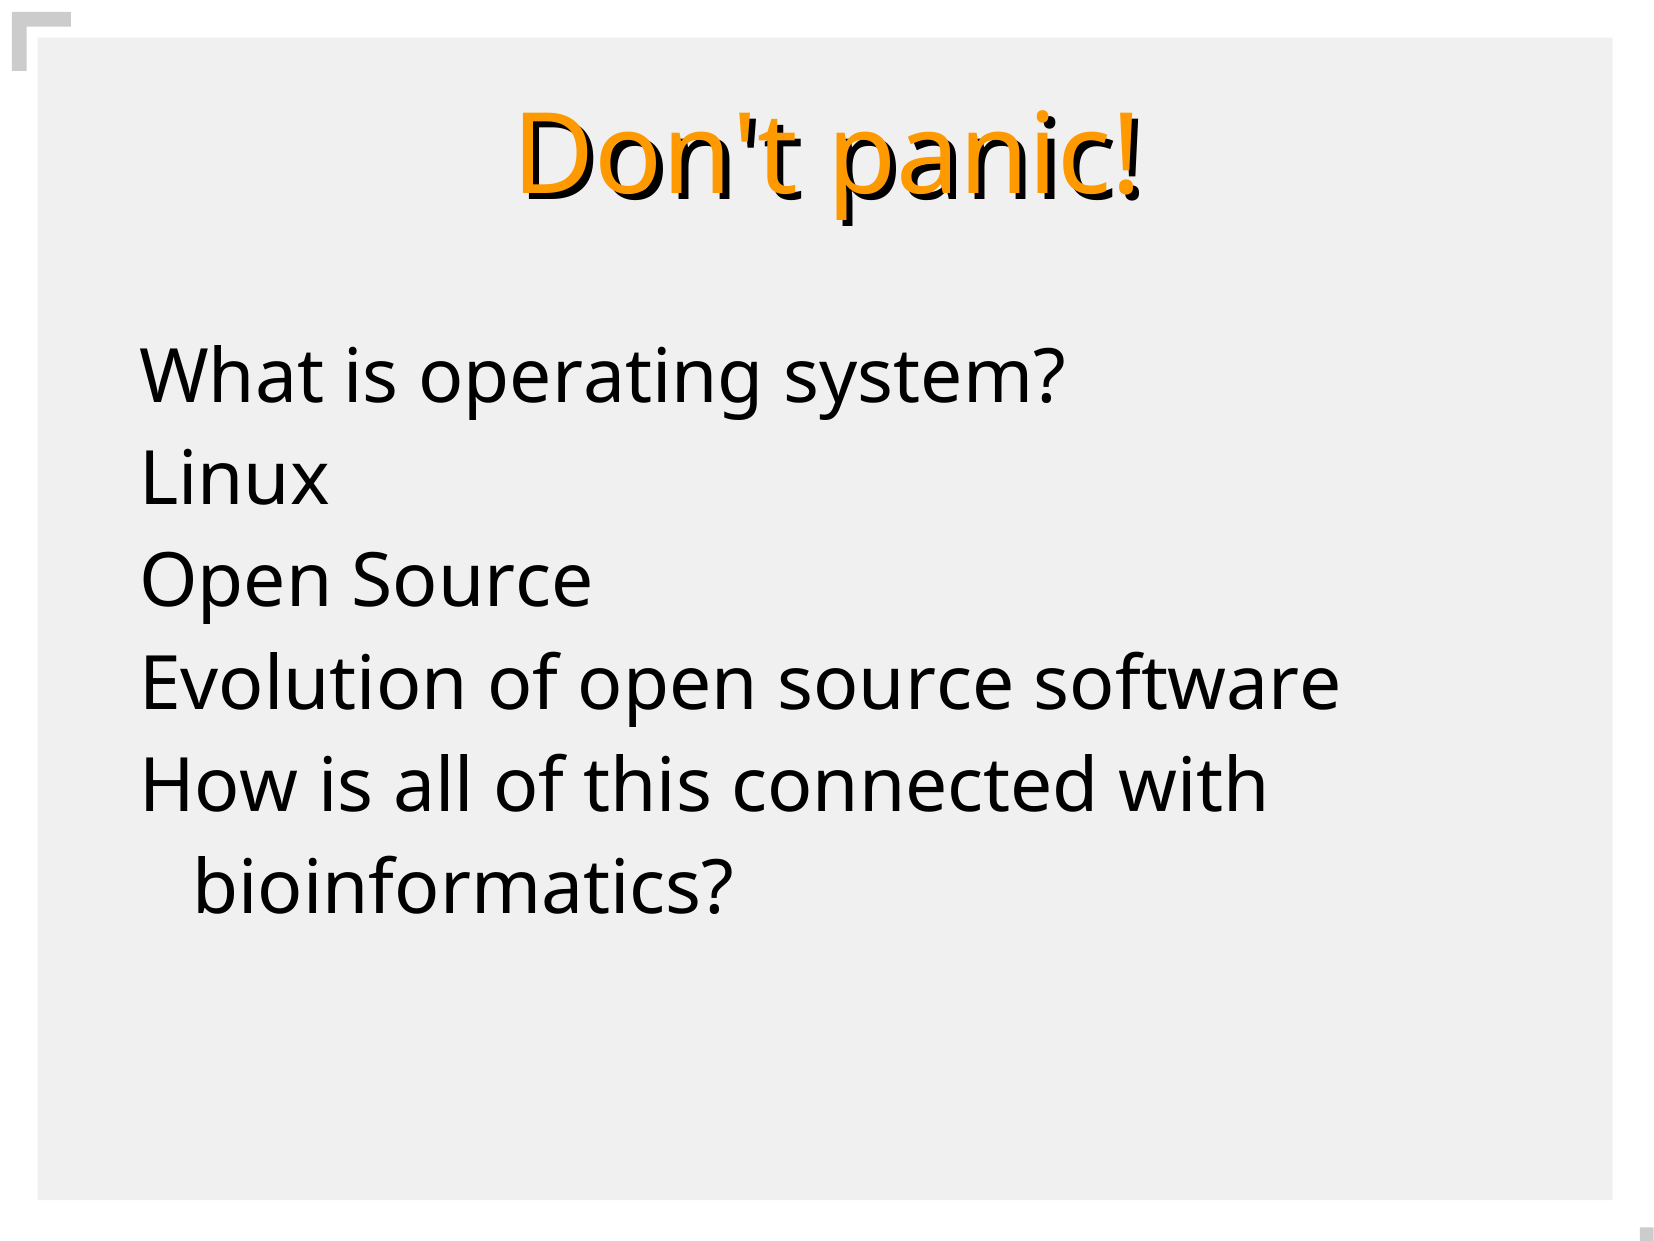

# Don't panic!
What is operating system?
Linux
Open Source
Evolution of open source software
How is all of this connected with bioinformatics?